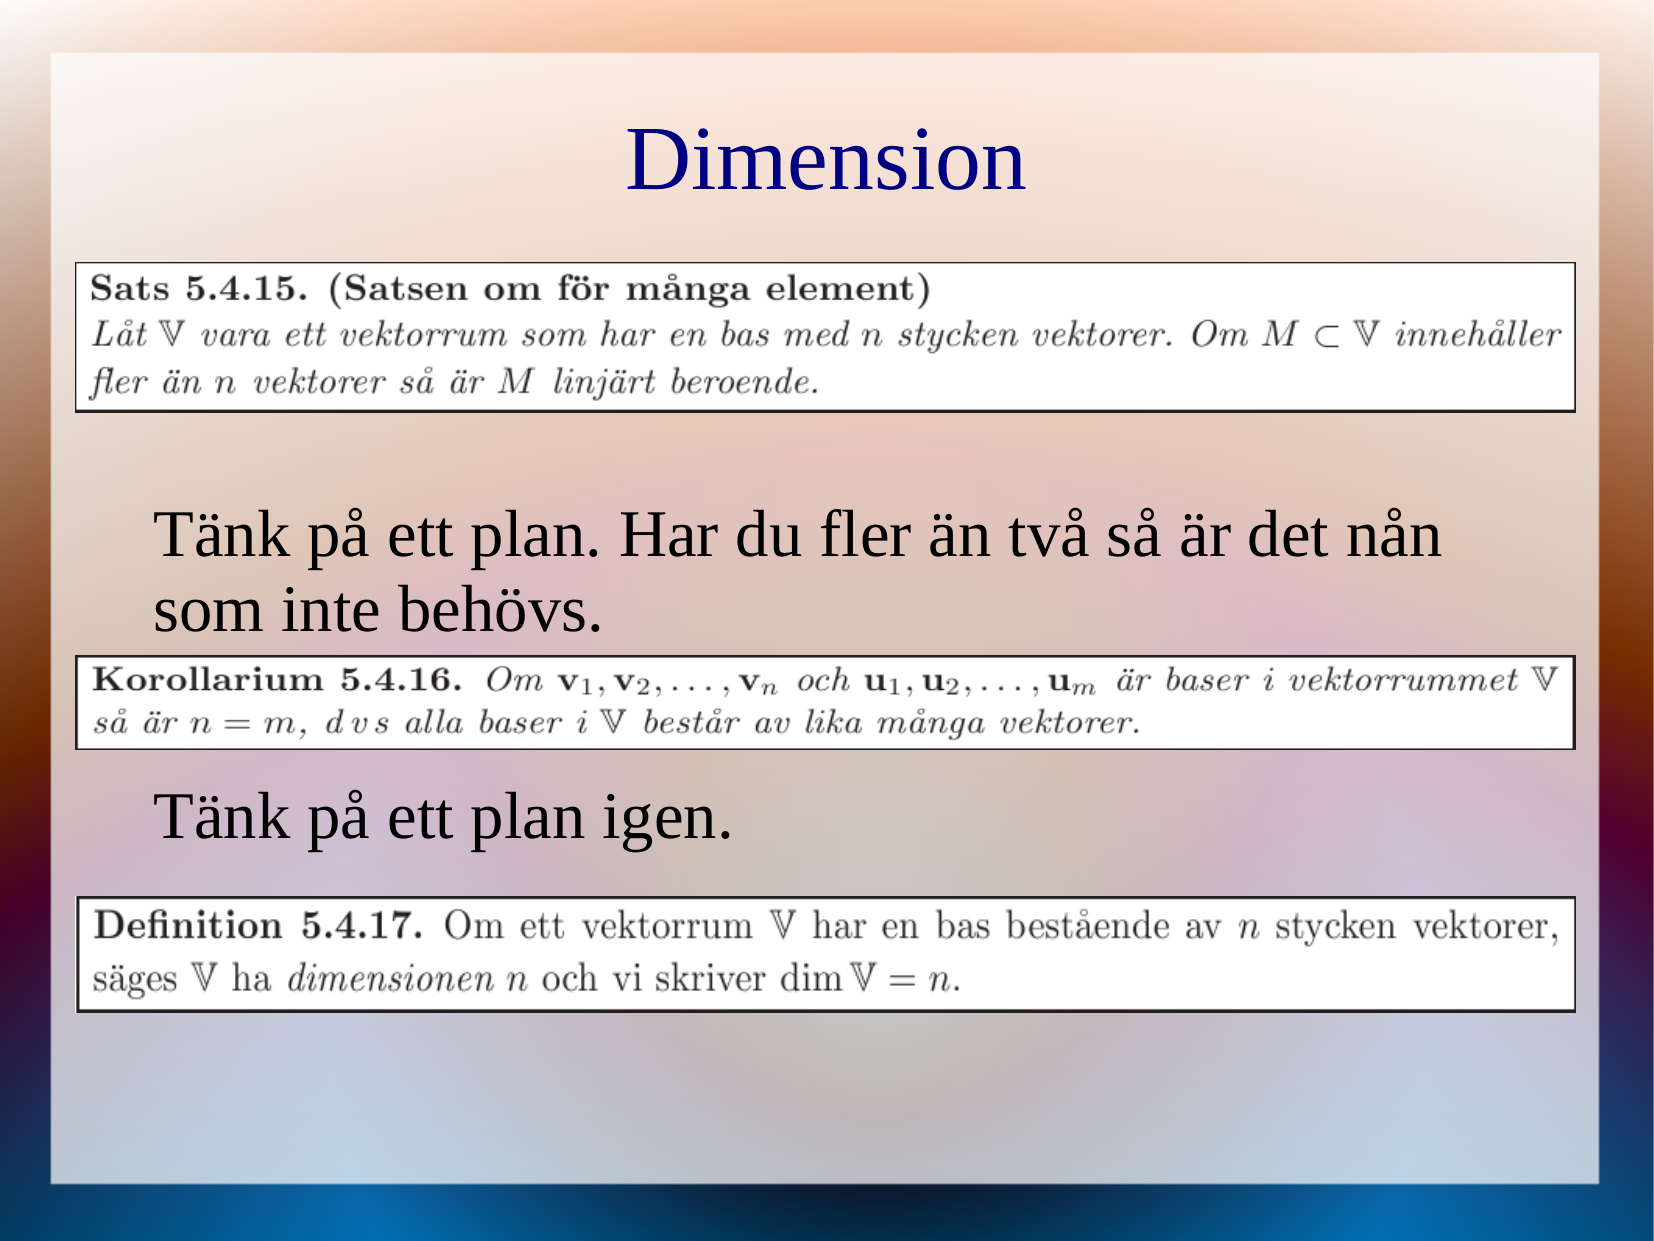

# Dimension
Tänk på ett plan. Har du fler än två så är det nån som inte behövs.
Tänk på ett plan igen.